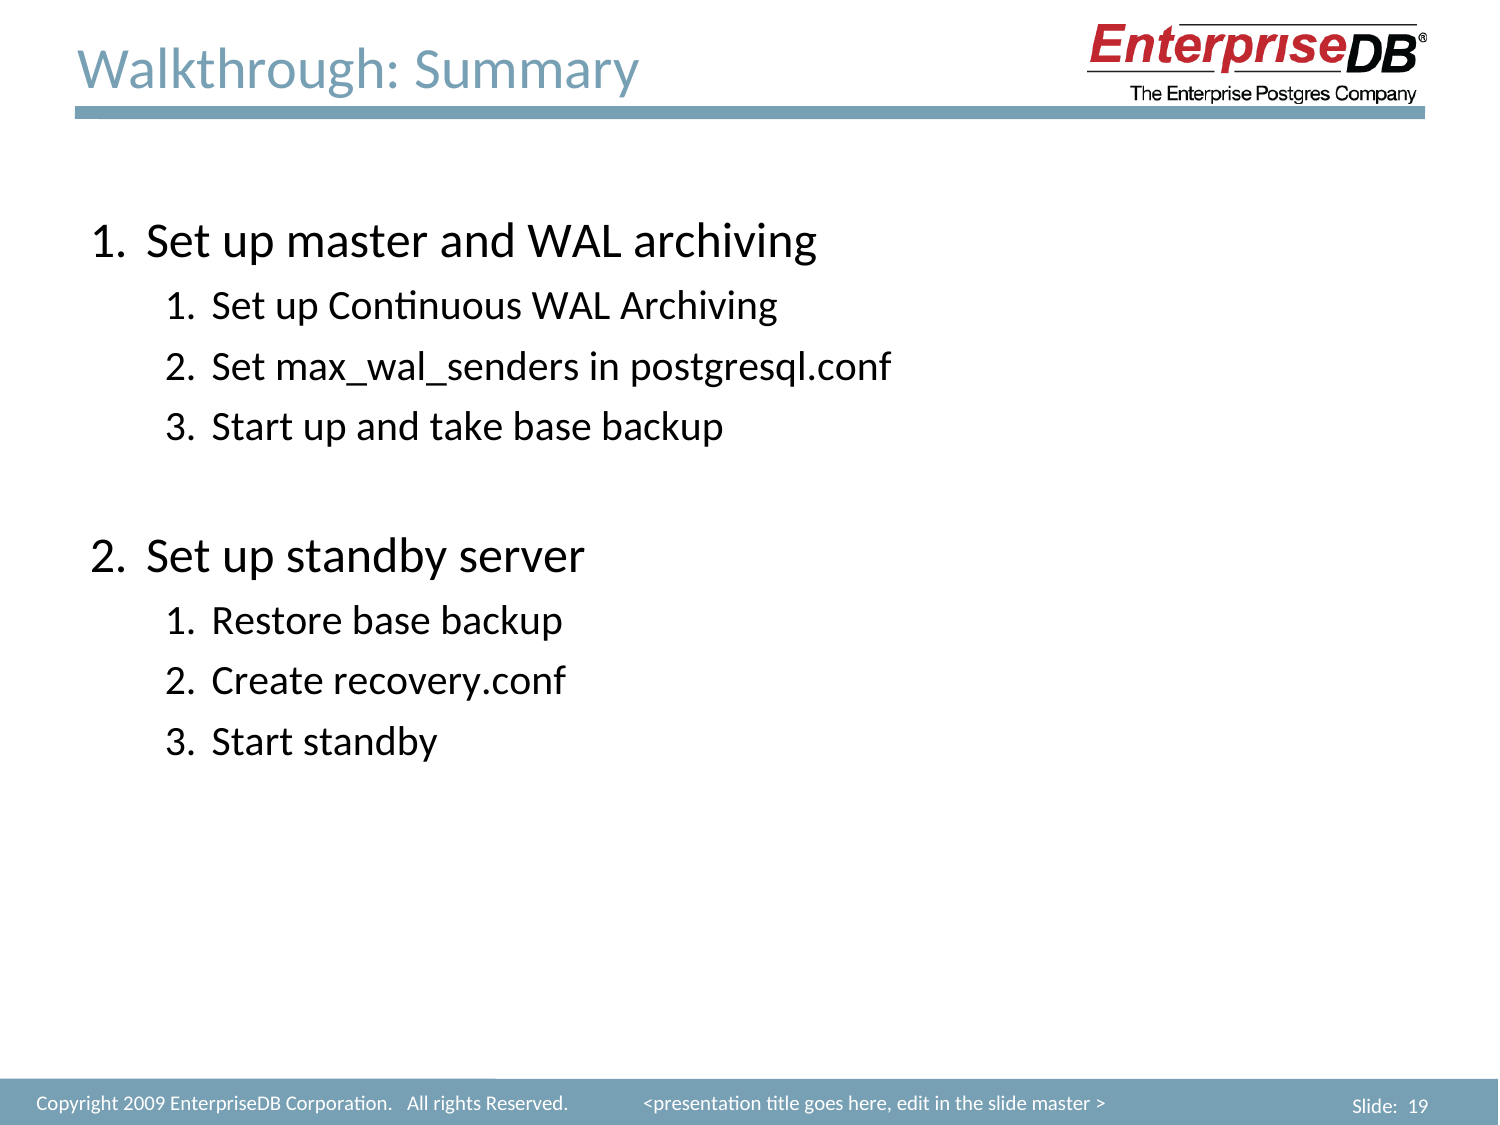

# Walkthrough: Summary
Set up master and WAL archiving
Set up Continuous WAL Archiving
Set max_wal_senders in postgresql.conf
Start up and take base backup
Set up standby server
Restore base backup
Create recovery.conf
Start standby